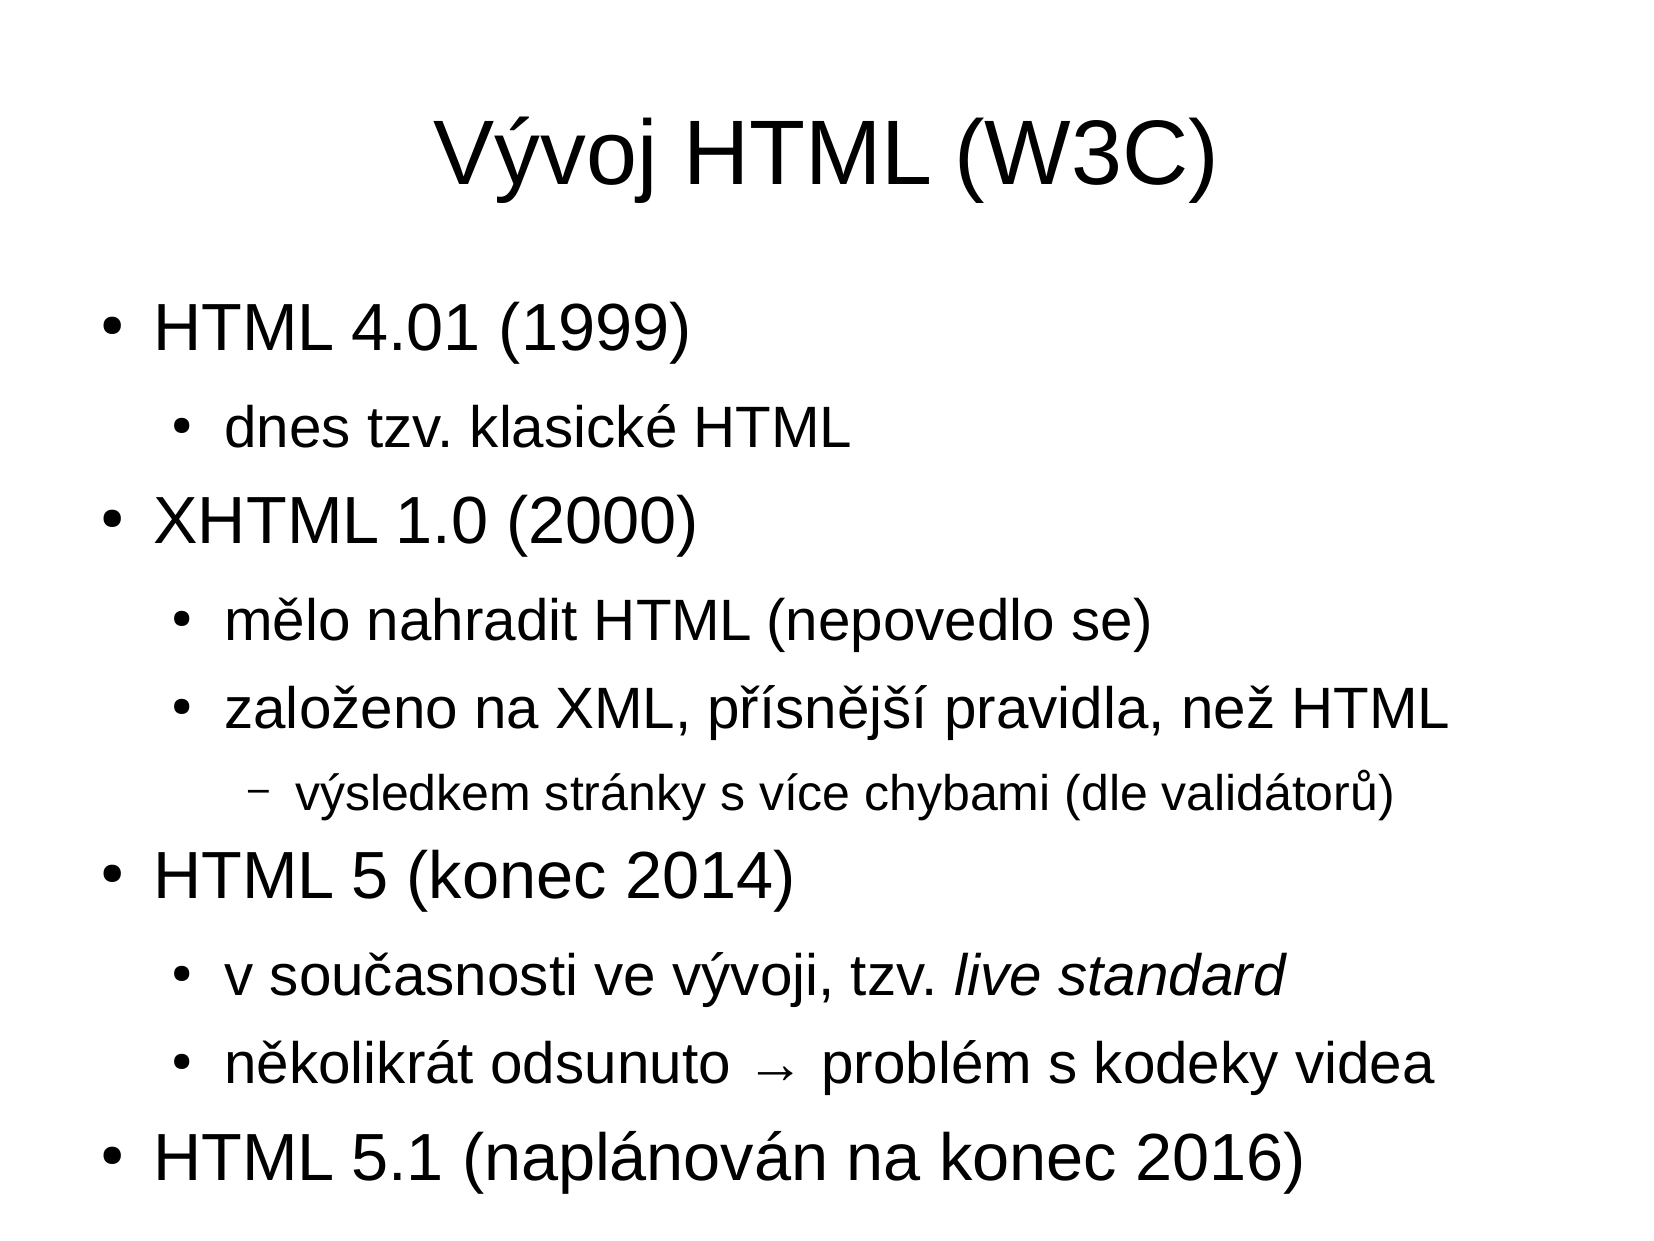

# Vývoj HTML (W3C)
HTML 4.01 (1999)
dnes tzv. klasické HTML
XHTML 1.0 (2000)
mělo nahradit HTML (nepovedlo se)
založeno na XML, přísnější pravidla, než HTML
výsledkem stránky s více chybami (dle validátorů)
HTML 5 (konec 2014)
v současnosti ve vývoji, tzv. live standard
několikrát odsunuto → problém s kodeky videa
HTML 5.1 (naplánován na konec 2016)